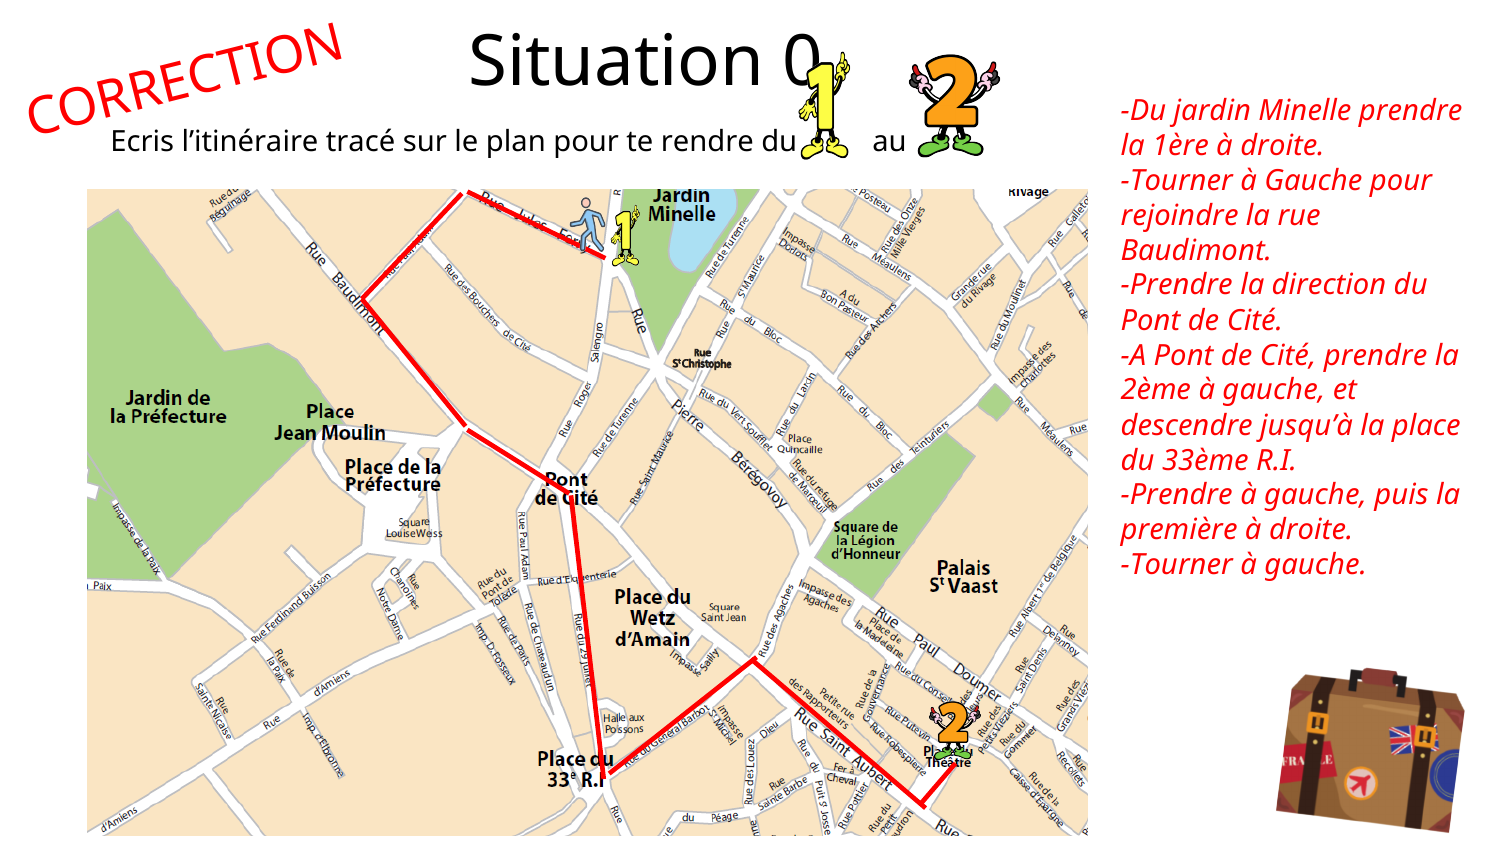

Situation 0
CORRECTION
-Du jardin Minelle prendre la 1ère à droite.
-Tourner à Gauche pour rejoindre la rue Baudimont.
-Prendre la direction du Pont de Cité.
-A Pont de Cité, prendre la 2ème à gauche, et descendre jusqu’à la place du 33ème R.I.
-Prendre à gauche, puis la première à droite.
-Tourner à gauche.
 Ecris l’itinéraire tracé sur le plan pour te rendre du au